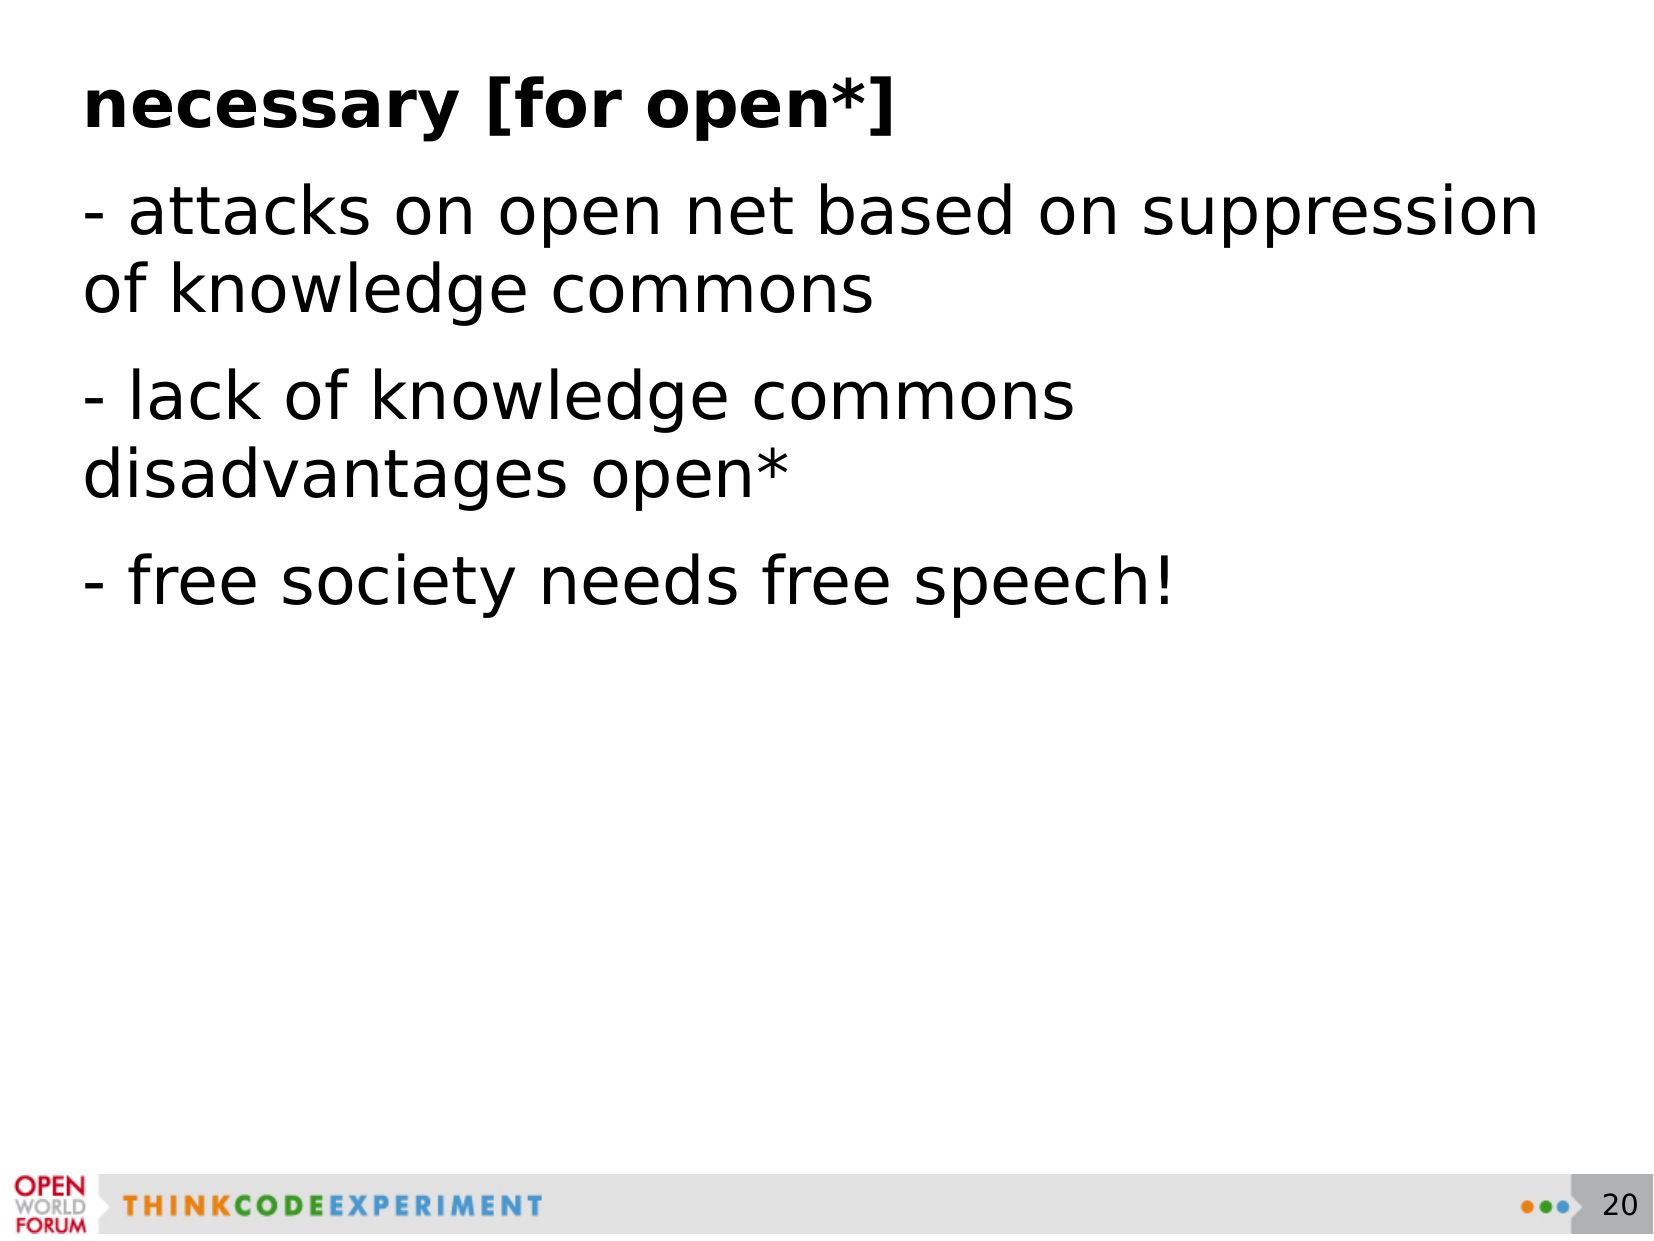

# necessary [for open*]
- attacks on open net based on suppression of knowledge commons
- lack of knowledge commons disadvantages open*
- free society needs free speech!